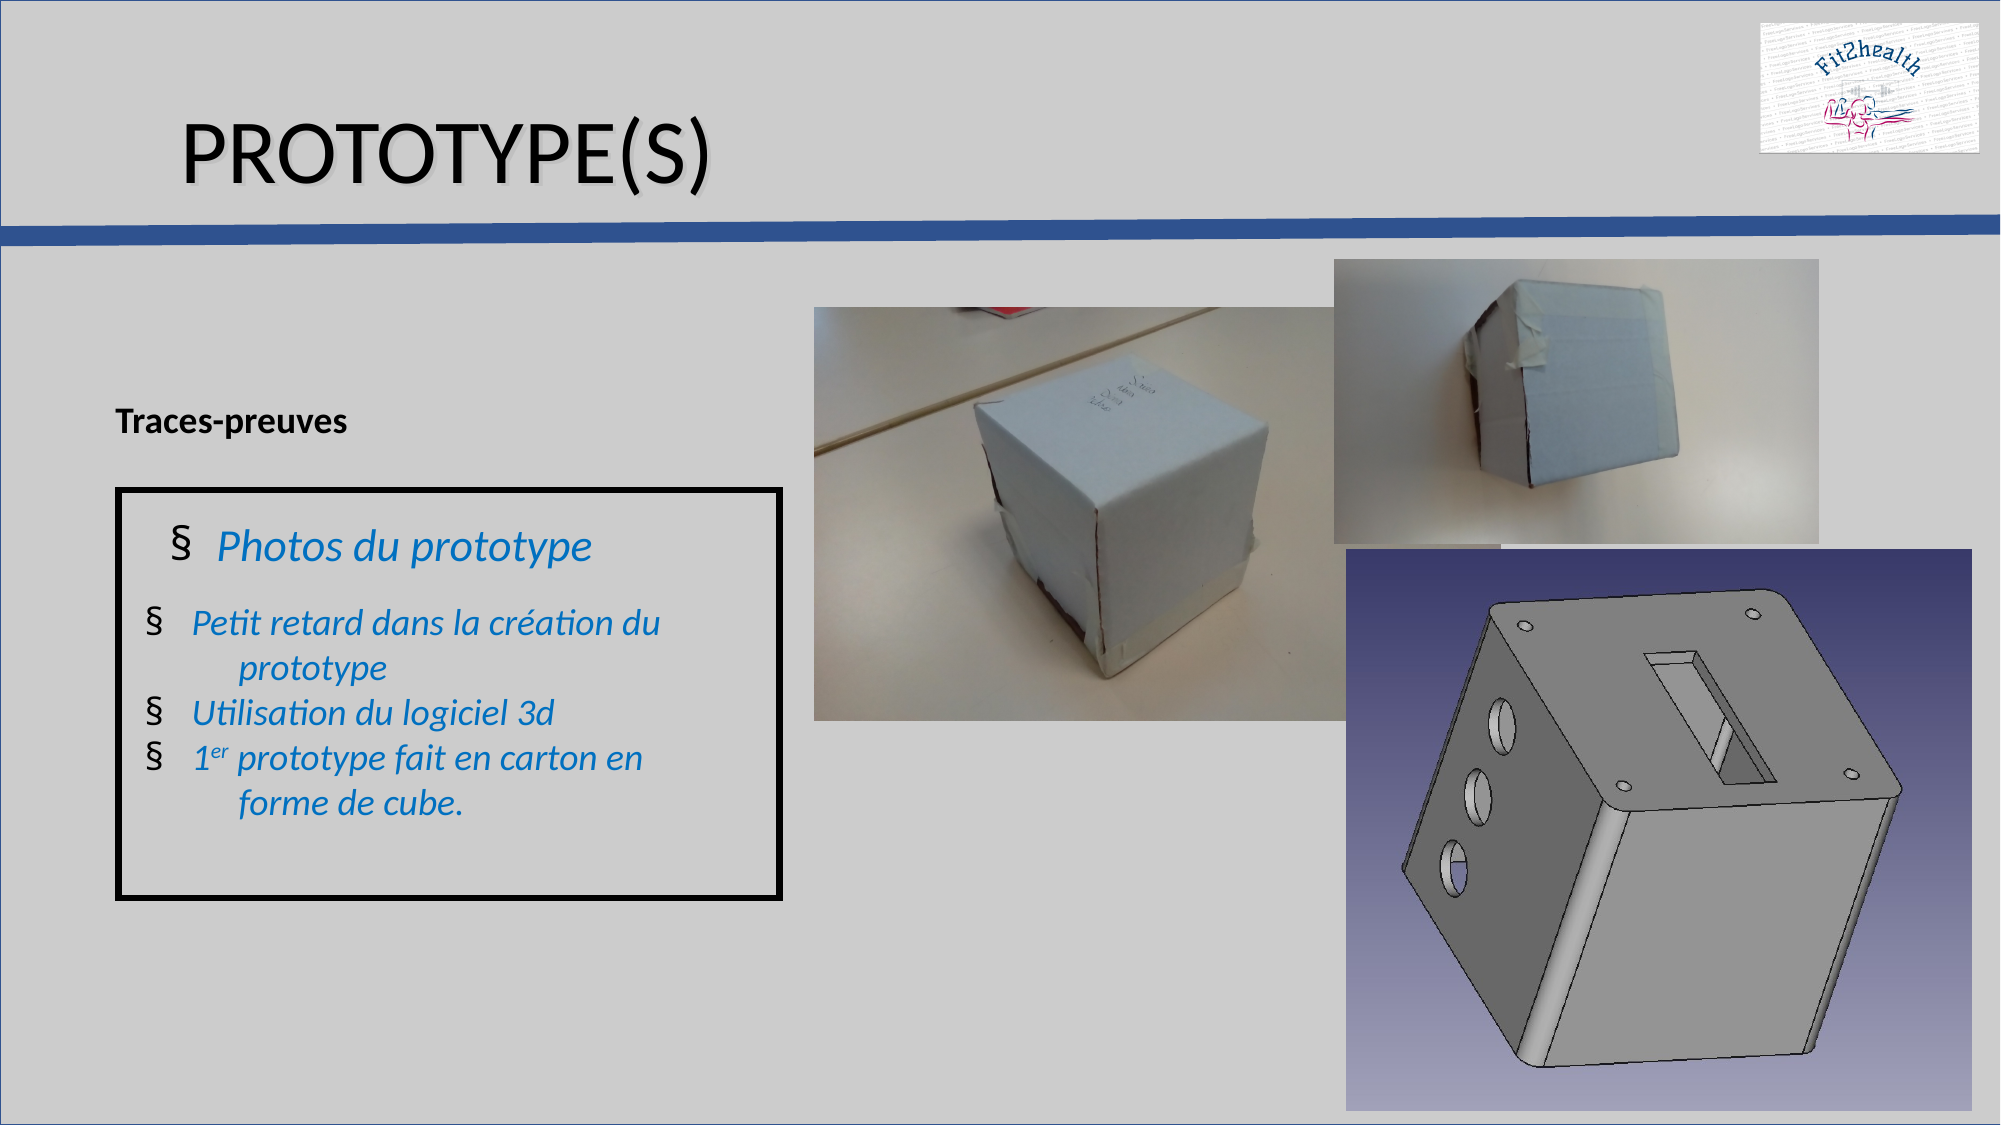

PROTOTYPE(S)
Traces-preuves
Photos du prototype
Petit retard dans la création du prototype
Utilisation du logiciel 3d
1er prototype fait en carton en forme de cube.